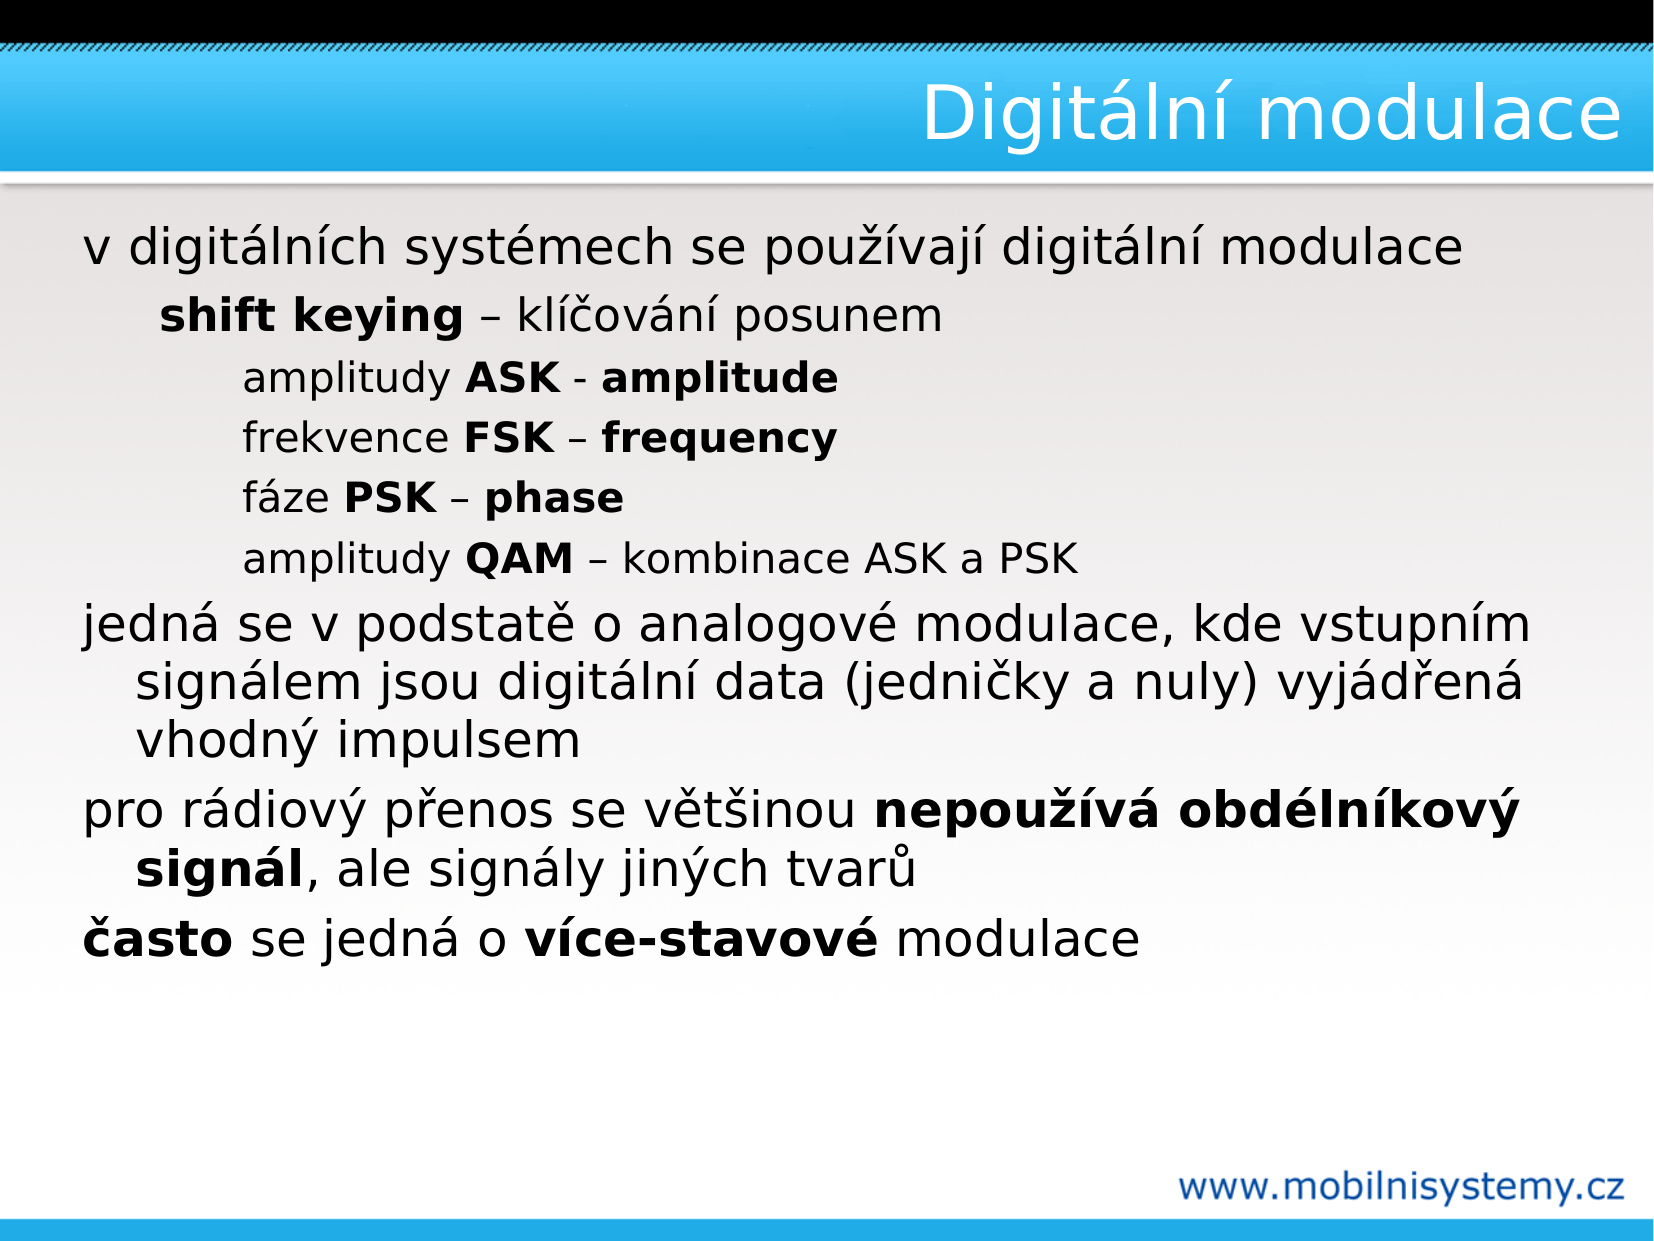

# Digitální modulace
v digitálních systémech se používají digitální modulace
shift keying – klíčování posunem
amplitudy ASK - amplitude
frekvence FSK – frequency
fáze PSK – phase
amplitudy QAM – kombinace ASK a PSK
jedná se v podstatě o analogové modulace, kde vstupním signálem jsou digitální data (jedničky a nuly) vyjádřená vhodný impulsem
pro rádiový přenos se většinou nepoužívá obdélníkový signál, ale signály jiných tvarů
často se jedná o více-stavové modulace